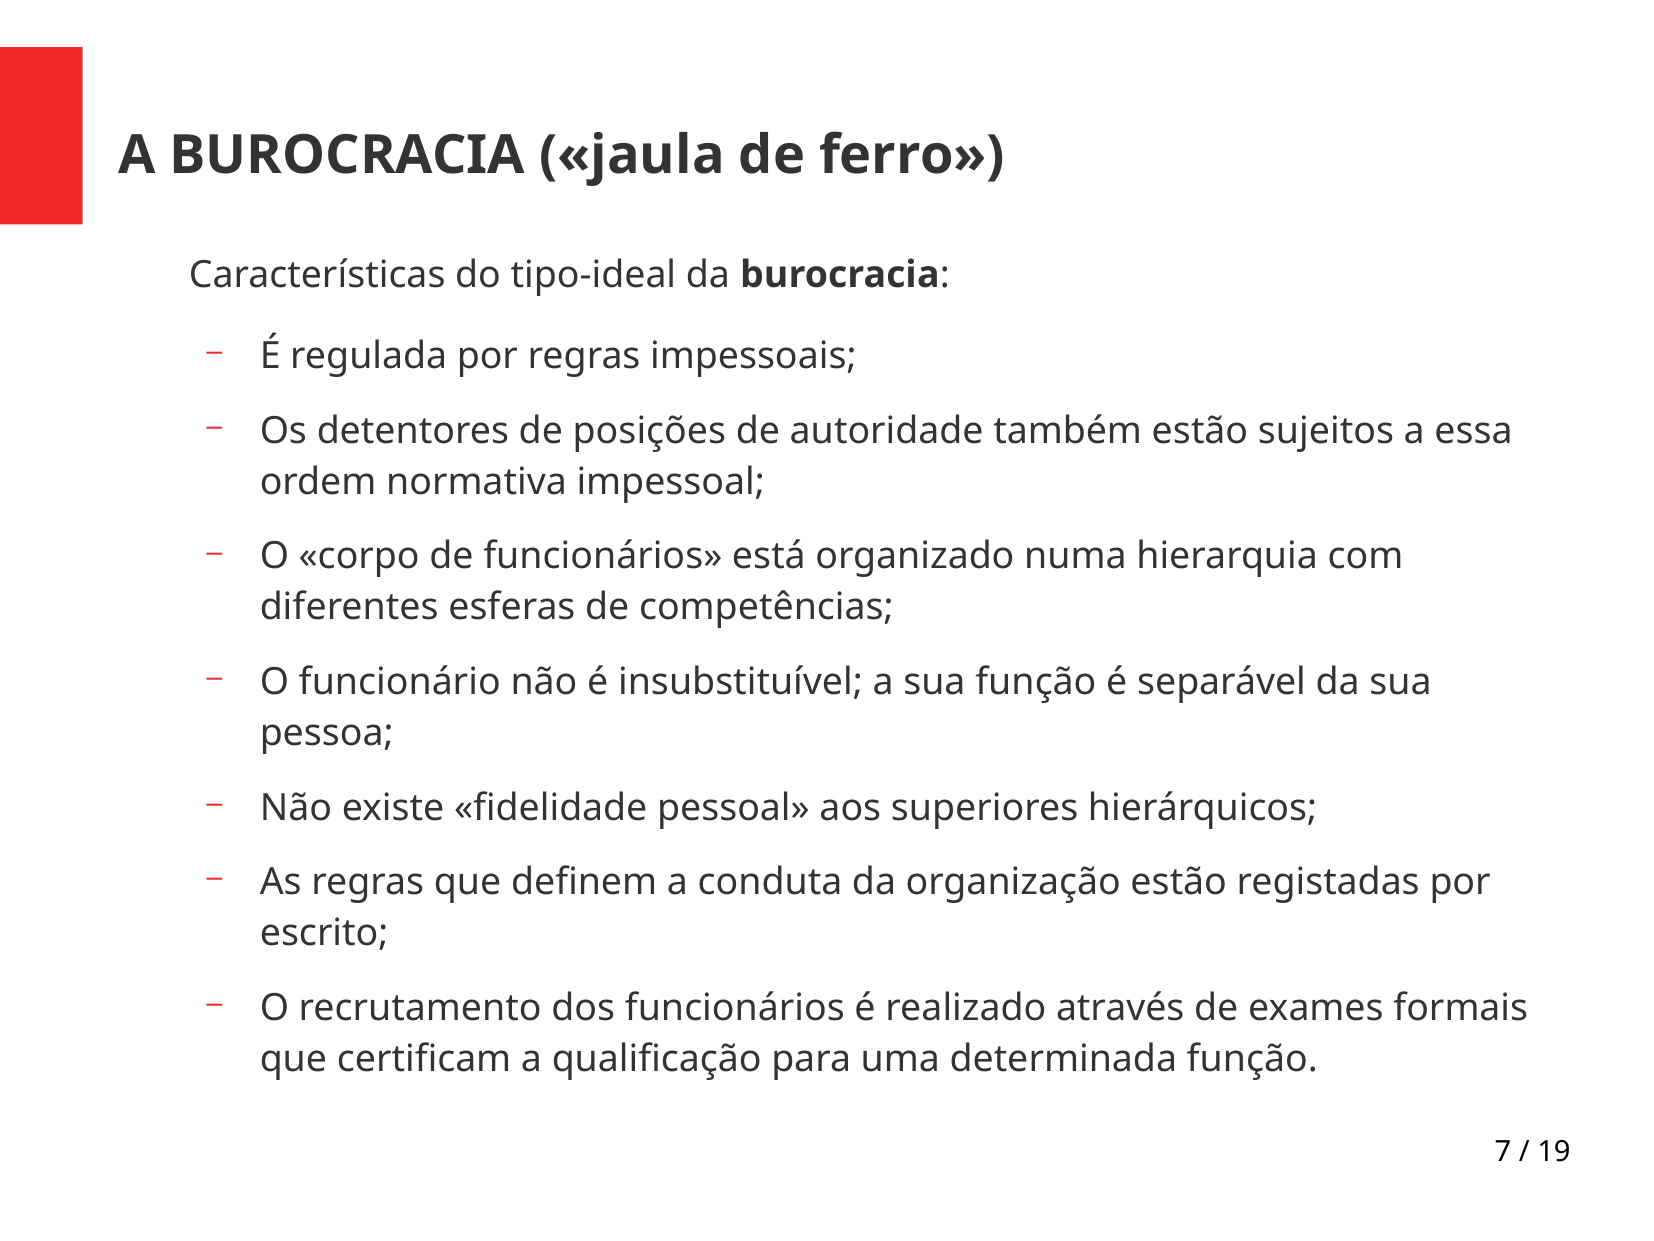

# A BUROCRACIA («jaula de ferro»)
Características do tipo-ideal da burocracia:
É regulada por regras impessoais;
Os detentores de posições de autoridade também estão sujeitos a essa ordem normativa impessoal;
O «corpo de funcionários» está organizado numa hierarquia com diferentes esferas de competências;
O funcionário não é insubstituível; a sua função é separável da sua pessoa;
Não existe «fidelidade pessoal» aos superiores hierárquicos;
As regras que definem a conduta da organização estão registadas por escrito;
O recrutamento dos funcionários é realizado através de exames formais que certificam a qualificação para uma determinada função.
7